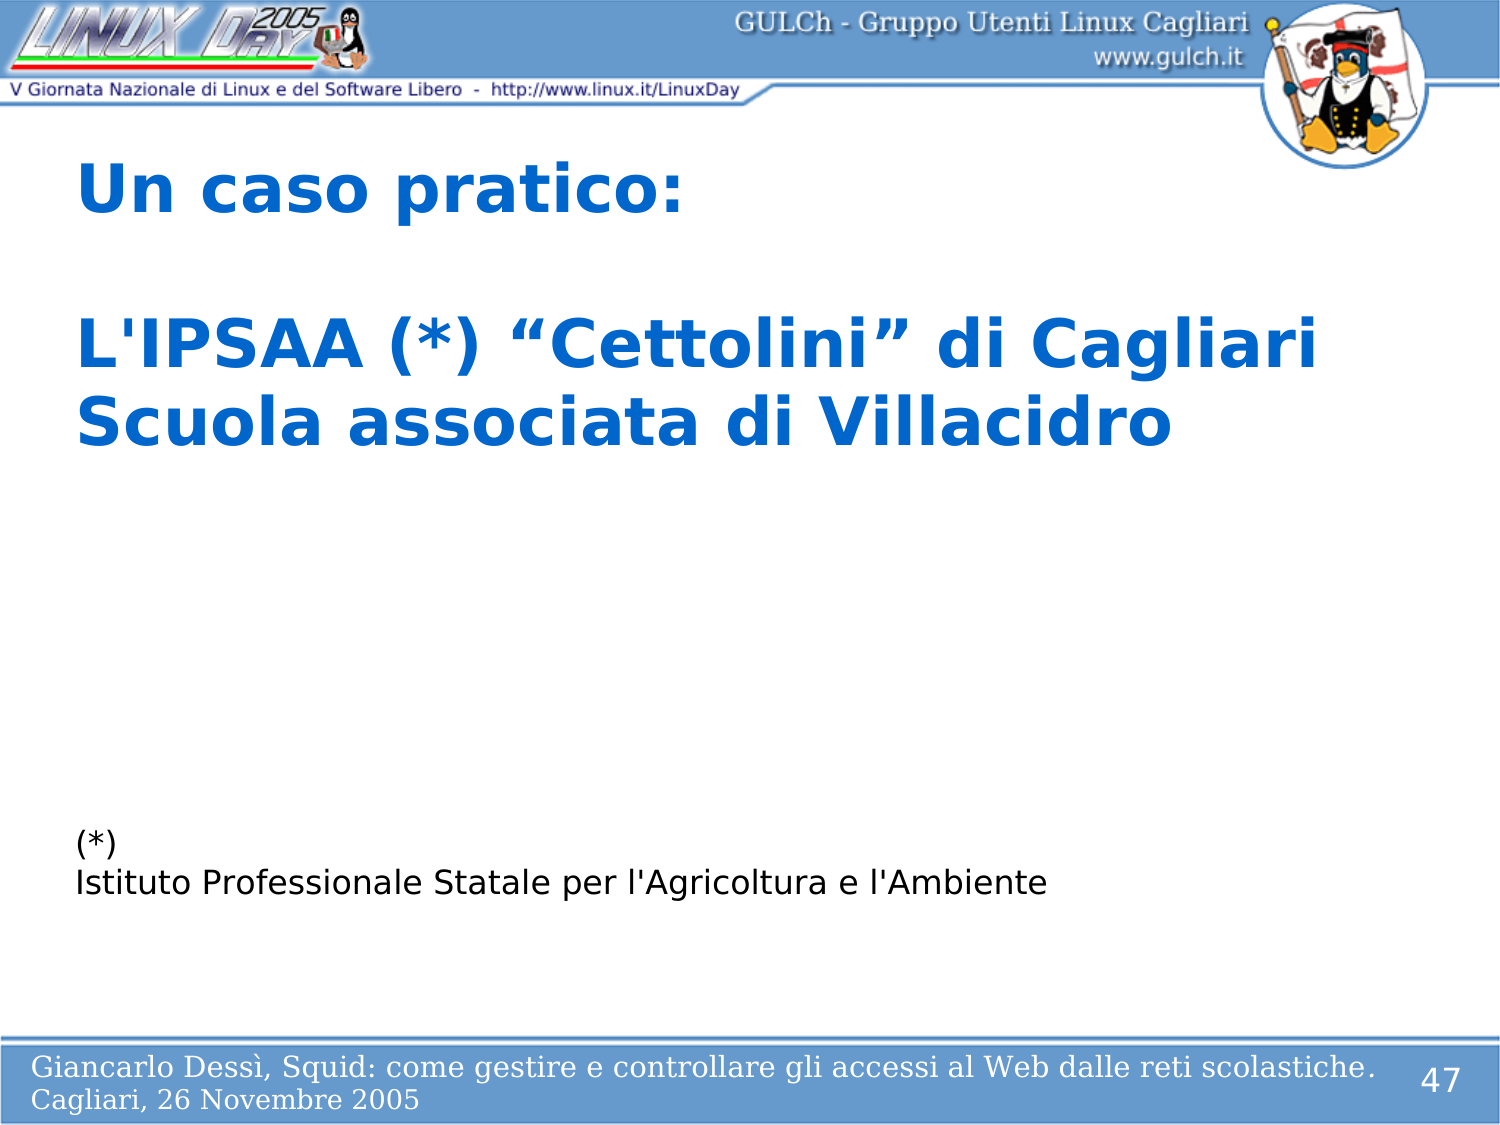

Un caso pratico:
L'IPSAA (*) “Cettolini” di Cagliari
Scuola associata di Villacidro
(*)
Istituto Professionale Statale per l'Agricoltura e l'Ambiente